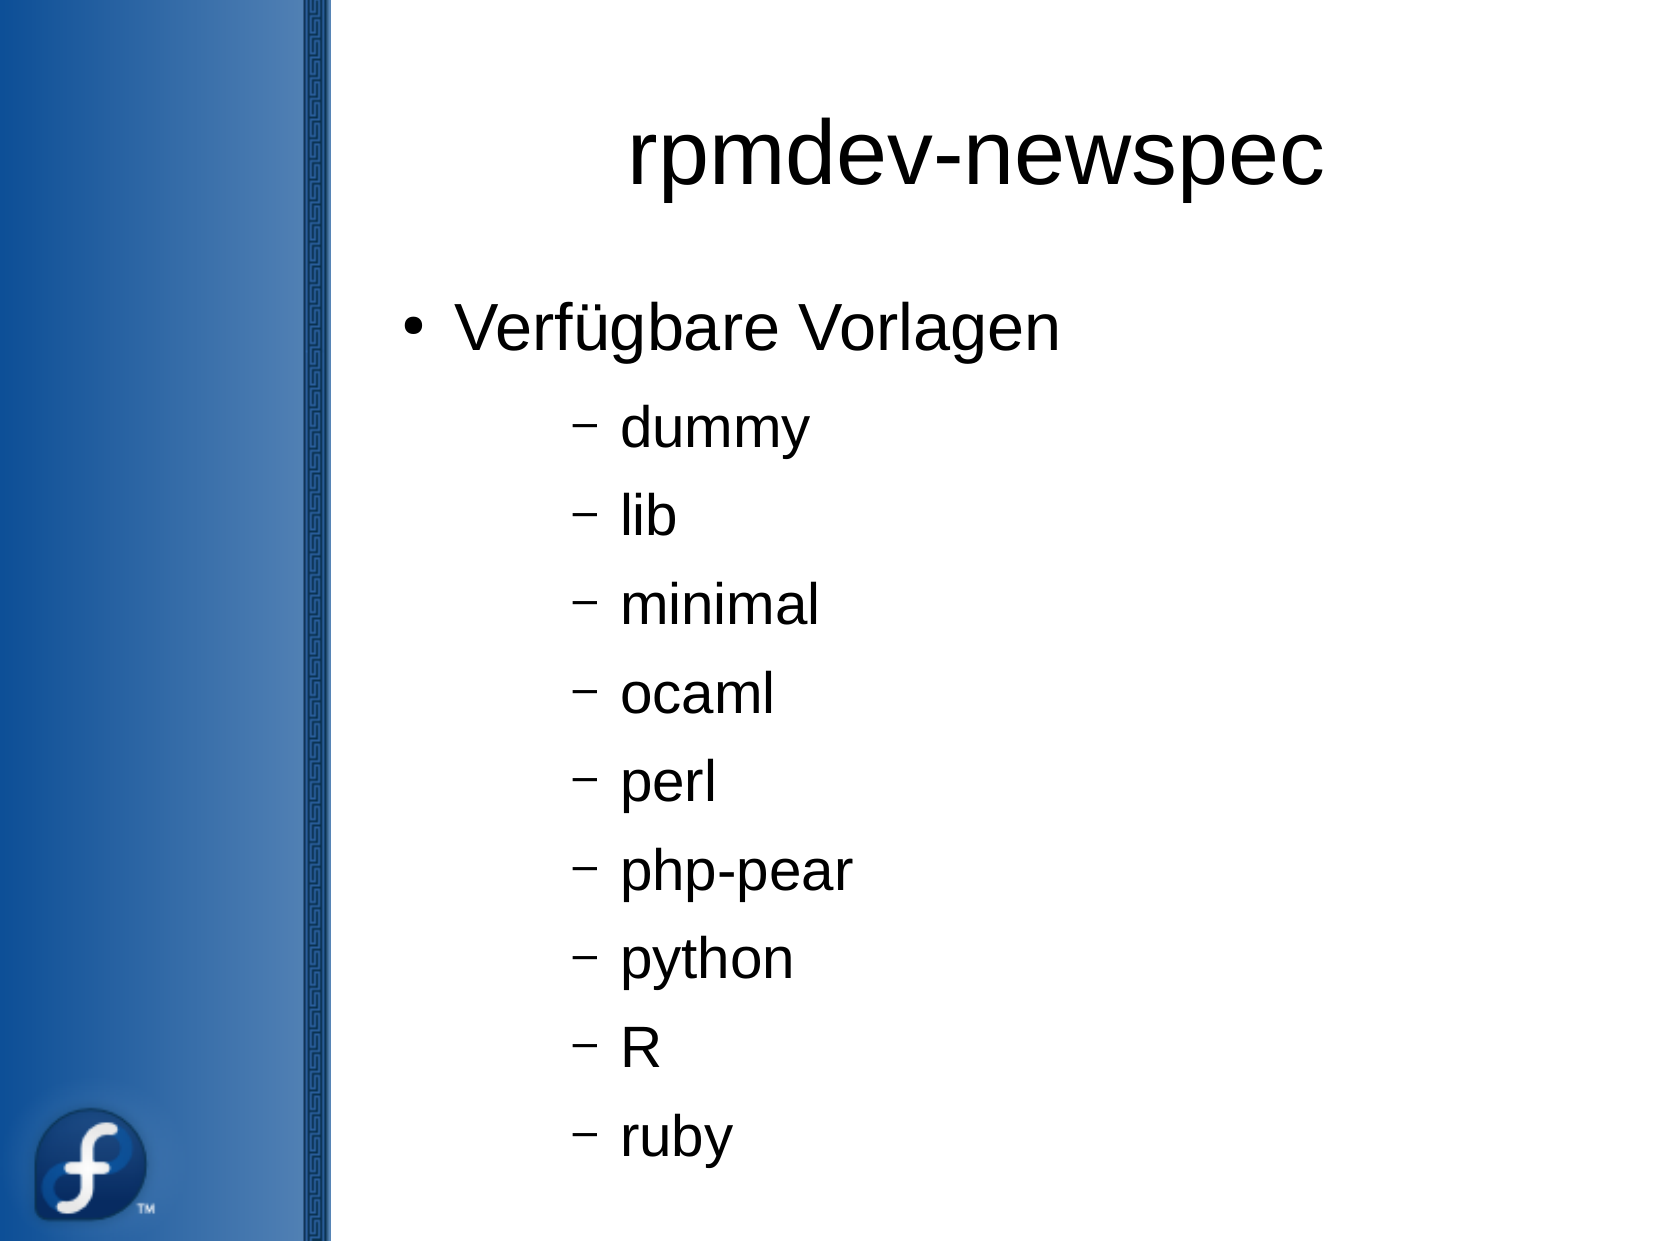

# rpmdev-newspec
Verfügbare Vorlagen
dummy
lib
minimal
ocaml
perl
php-pear
python
R
ruby